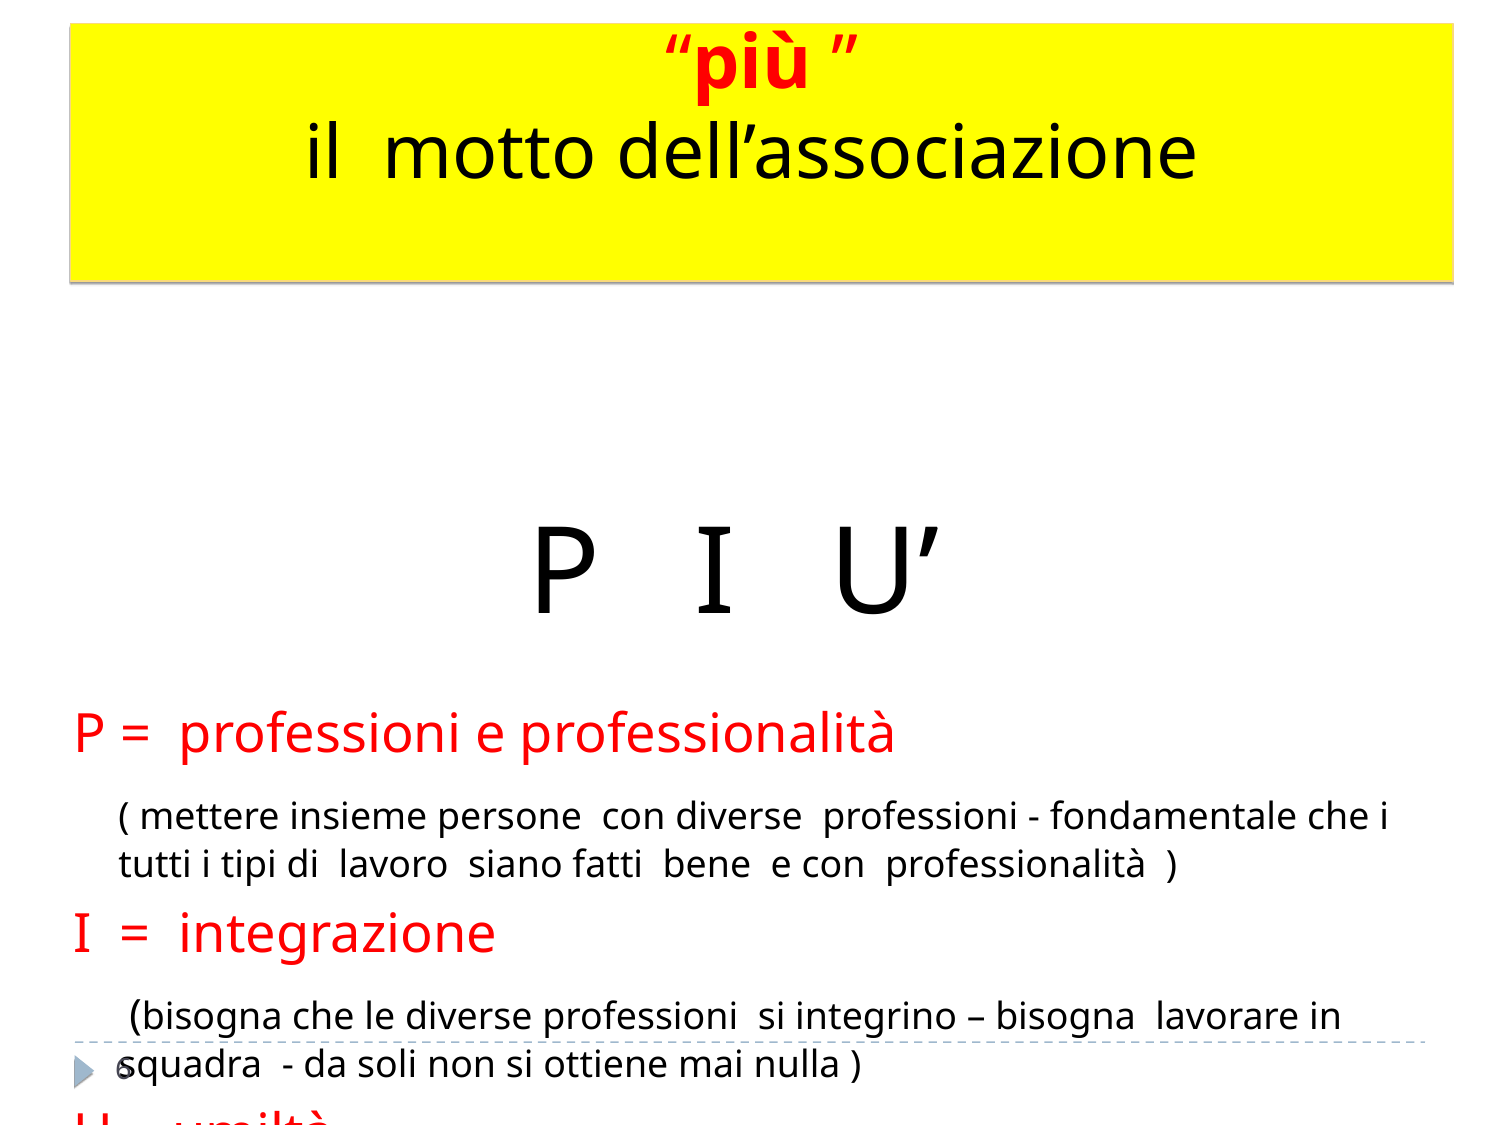

# “più ” il motto dell’associazione
 P I U’
P = professioni e professionalità
	( mettere insieme persone con diverse professioni - fondamentale che i tutti i tipi di lavoro siano fatti bene e con professionalità )
I = integrazione
 (bisogna che le diverse professioni si integrino – bisogna lavorare in squadra - da soli non si ottiene mai nulla )
U = umiltà
 (collaborare con rispetto della dignità delle persone con lo scopo di dare senso al lavoro di tutti e al volontariato)